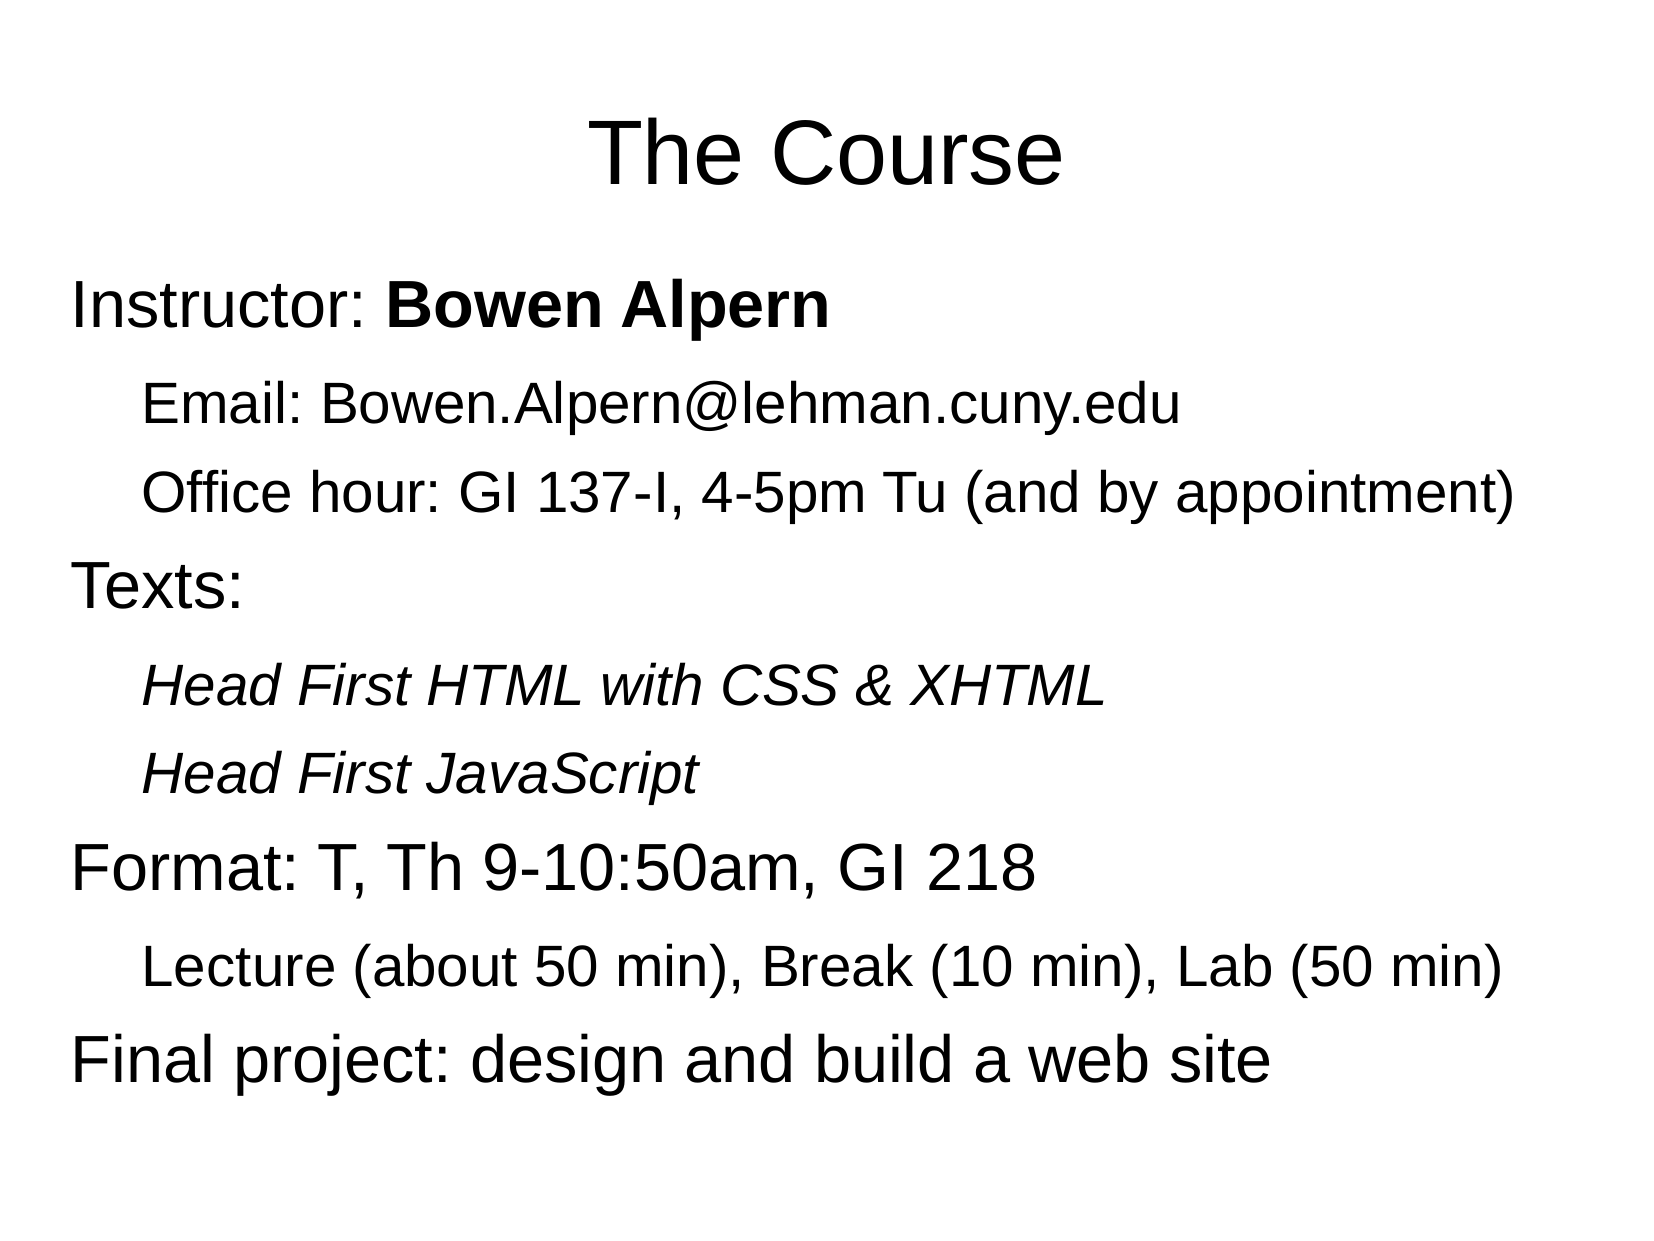

# The Course
Instructor: Bowen Alpern
Email: Bowen.Alpern@lehman.cuny.edu
Office hour: GI 137-I, 4-5pm Tu (and by appointment)
Texts:
Head First HTML with CSS & XHTML
Head First JavaScript
Format: T, Th 9-10:50am, GI 218
Lecture (about 50 min), Break (10 min), Lab (50 min)
Final project: design and build a web site